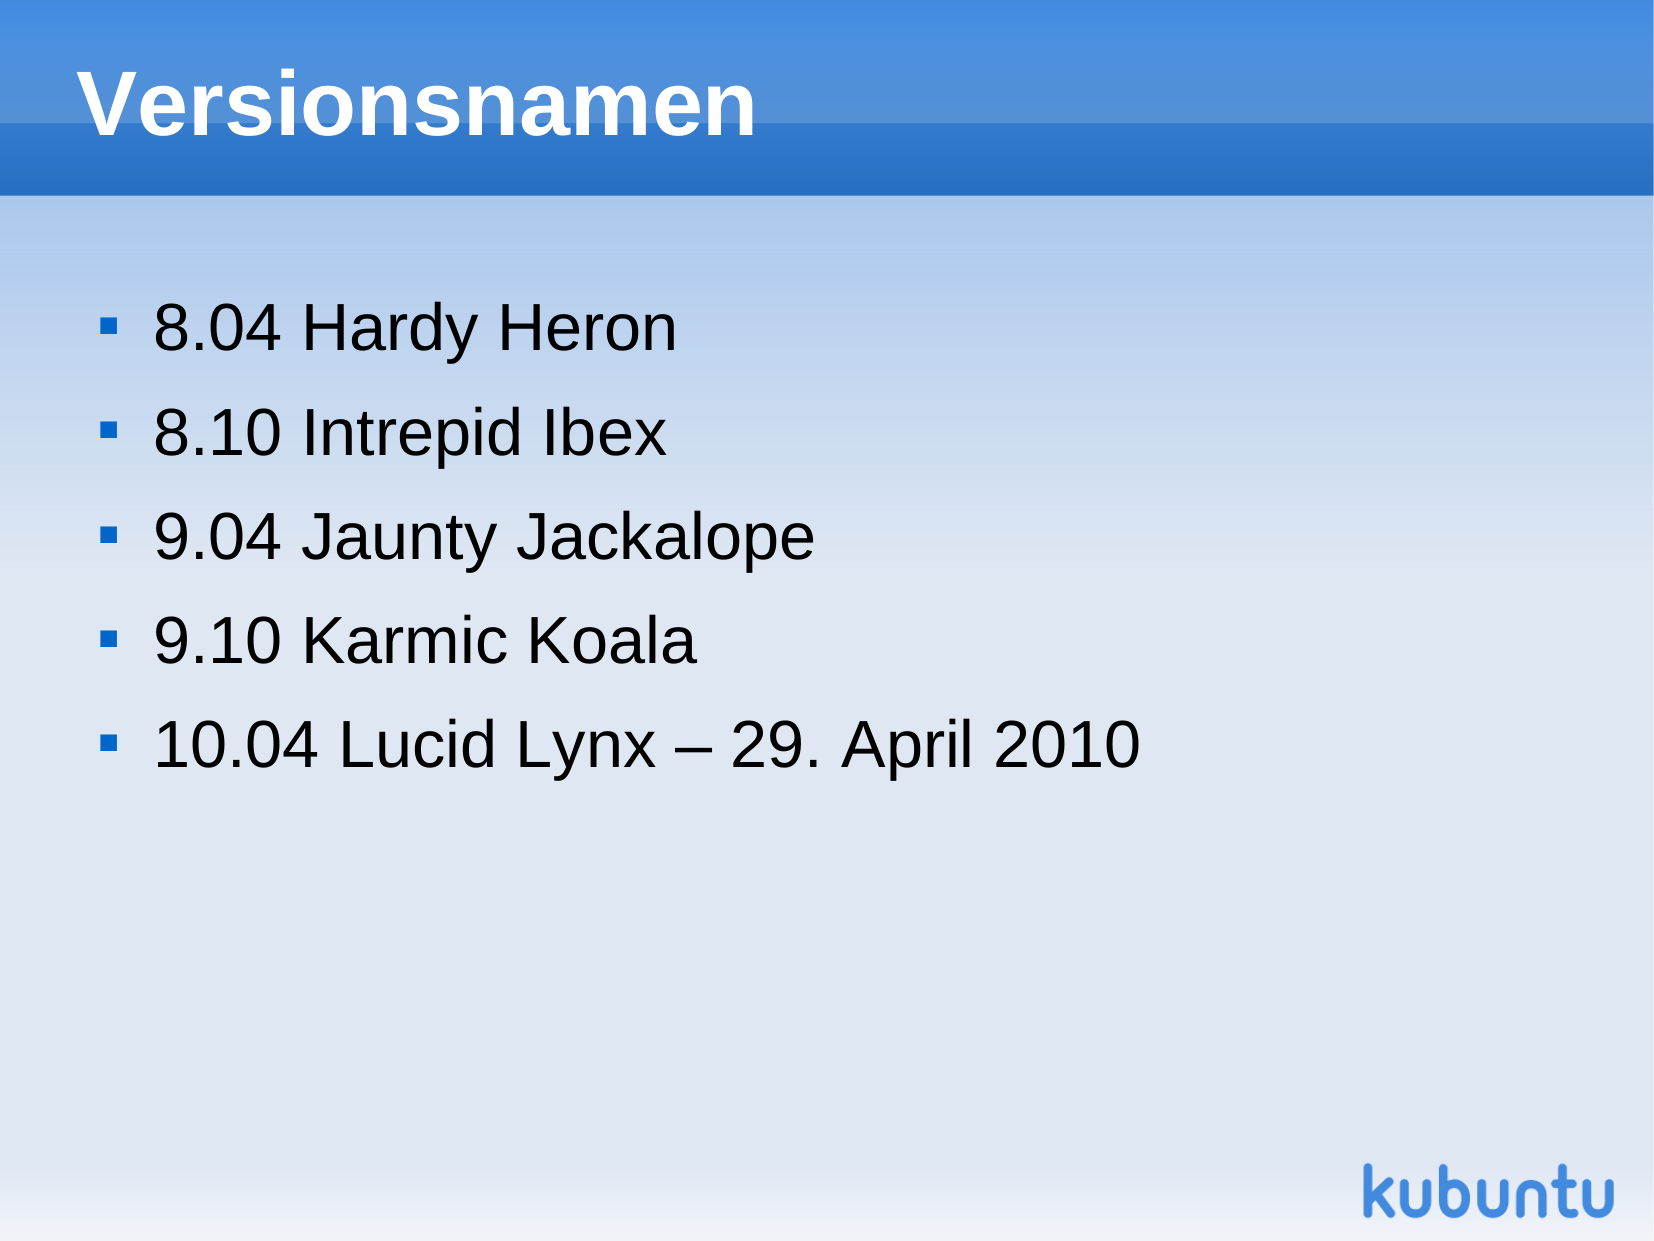

# Versionsnamen
8.04 Hardy Heron
8.10 Intrepid Ibex
9.04 Jaunty Jackalope
9.10 Karmic Koala
10.04 Lucid Lynx – 29. April 2010